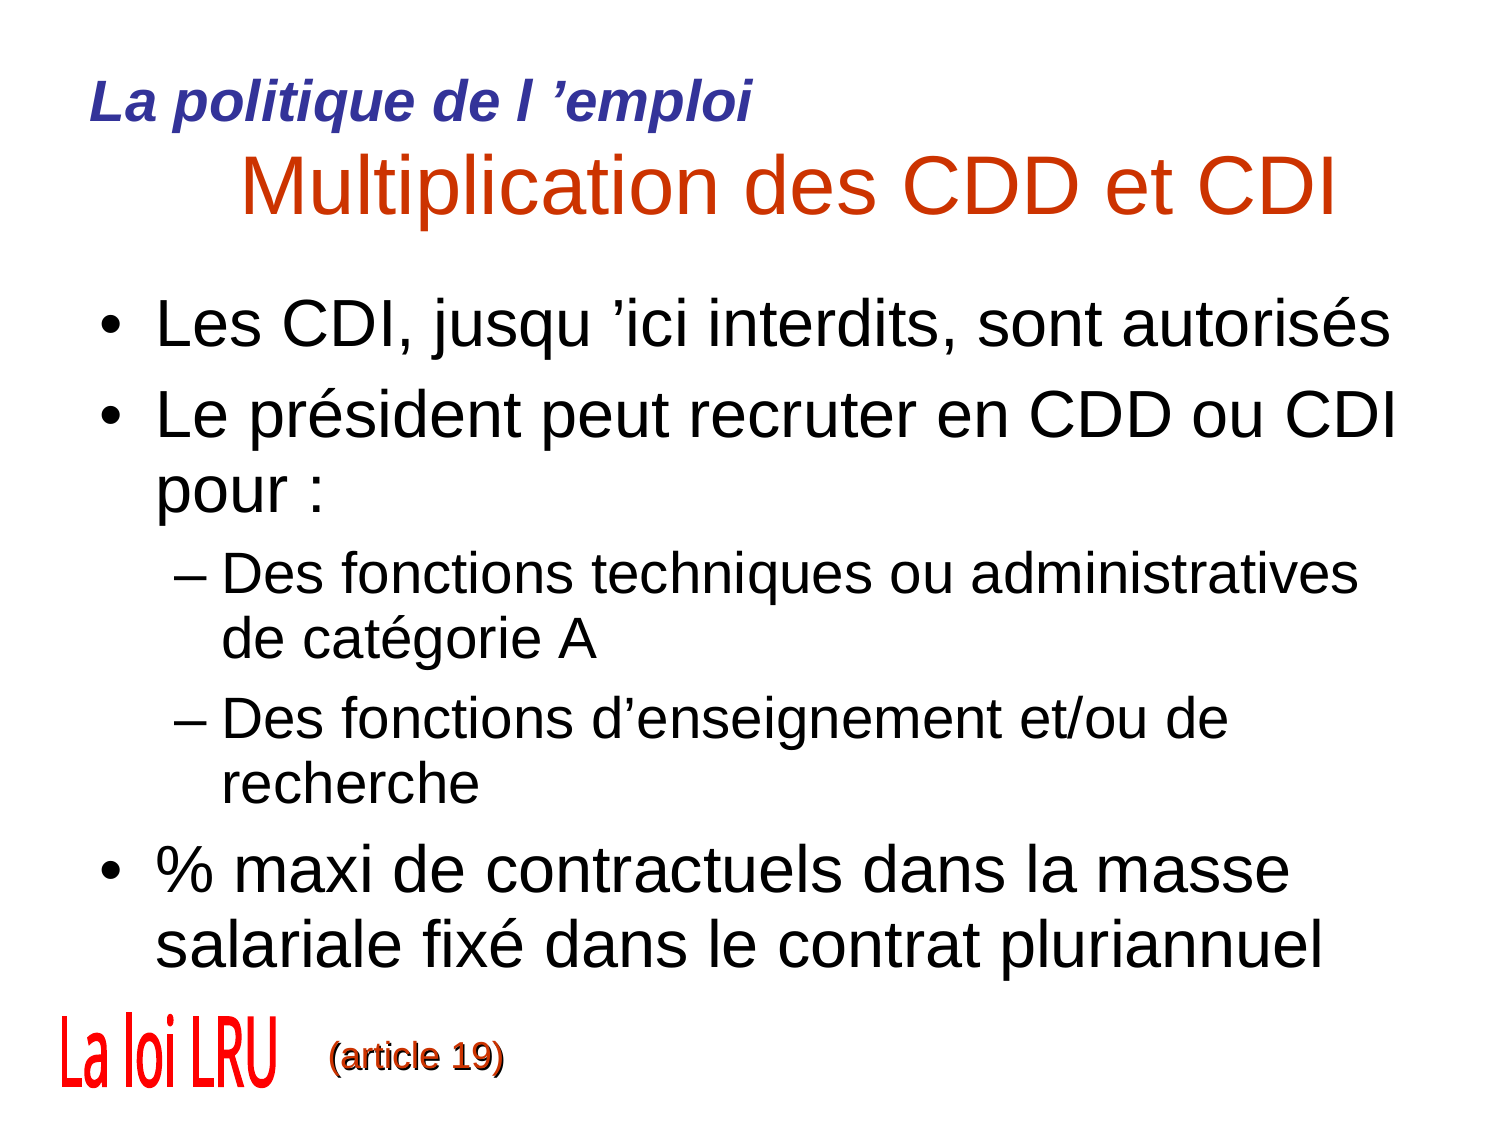

# La politique de l ’emploi Multiplication des CDD et CDI
Les CDI, jusqu ’ici interdits, sont autorisés
Le président peut recruter en CDD ou CDI pour :
Des fonctions techniques ou administratives de catégorie A
Des fonctions d’enseignement et/ou de recherche
% maxi de contractuels dans la masse salariale fixé dans le contrat pluriannuel
La loi LRU
(article 19)